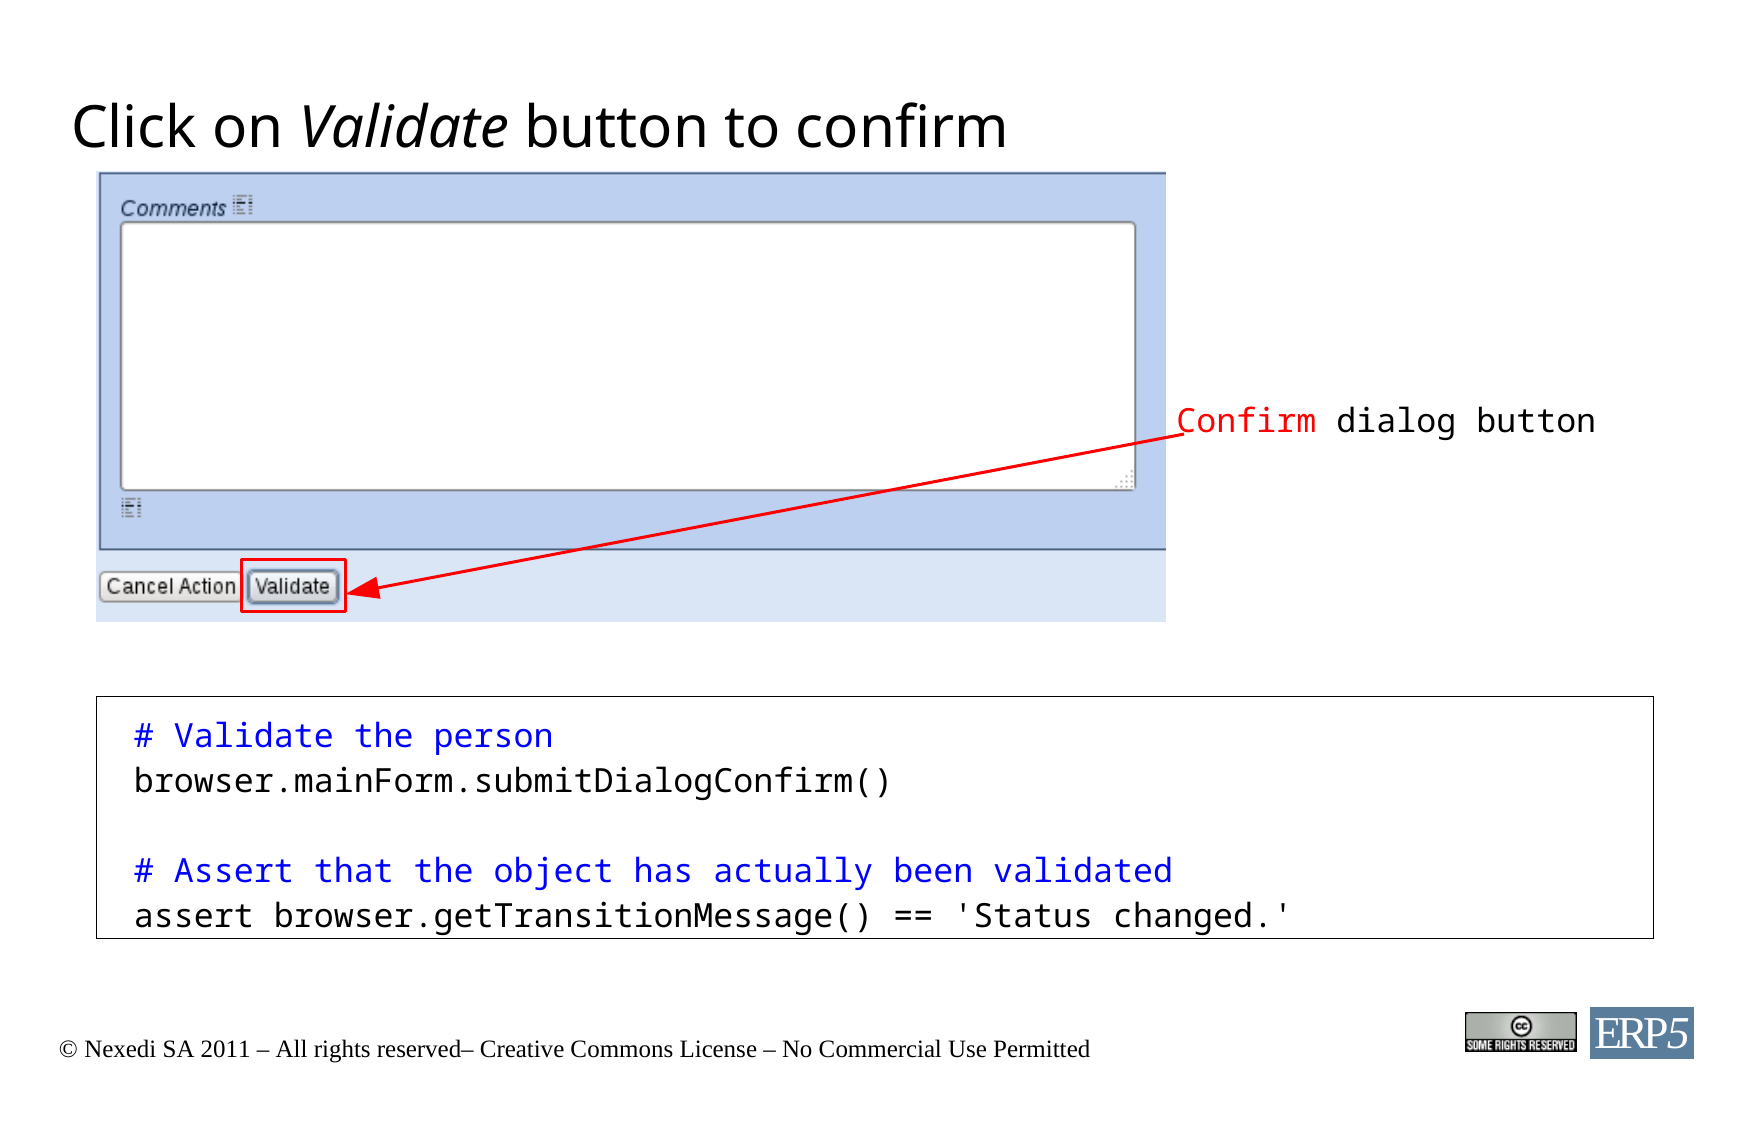

# Click on Validate button to confirm
Confirm dialog button
# Validate the person
browser.mainForm.submitDialogConfirm()
# Assert that the object has actually been validated
assert browser.getTransitionMessage() == 'Status changed.'